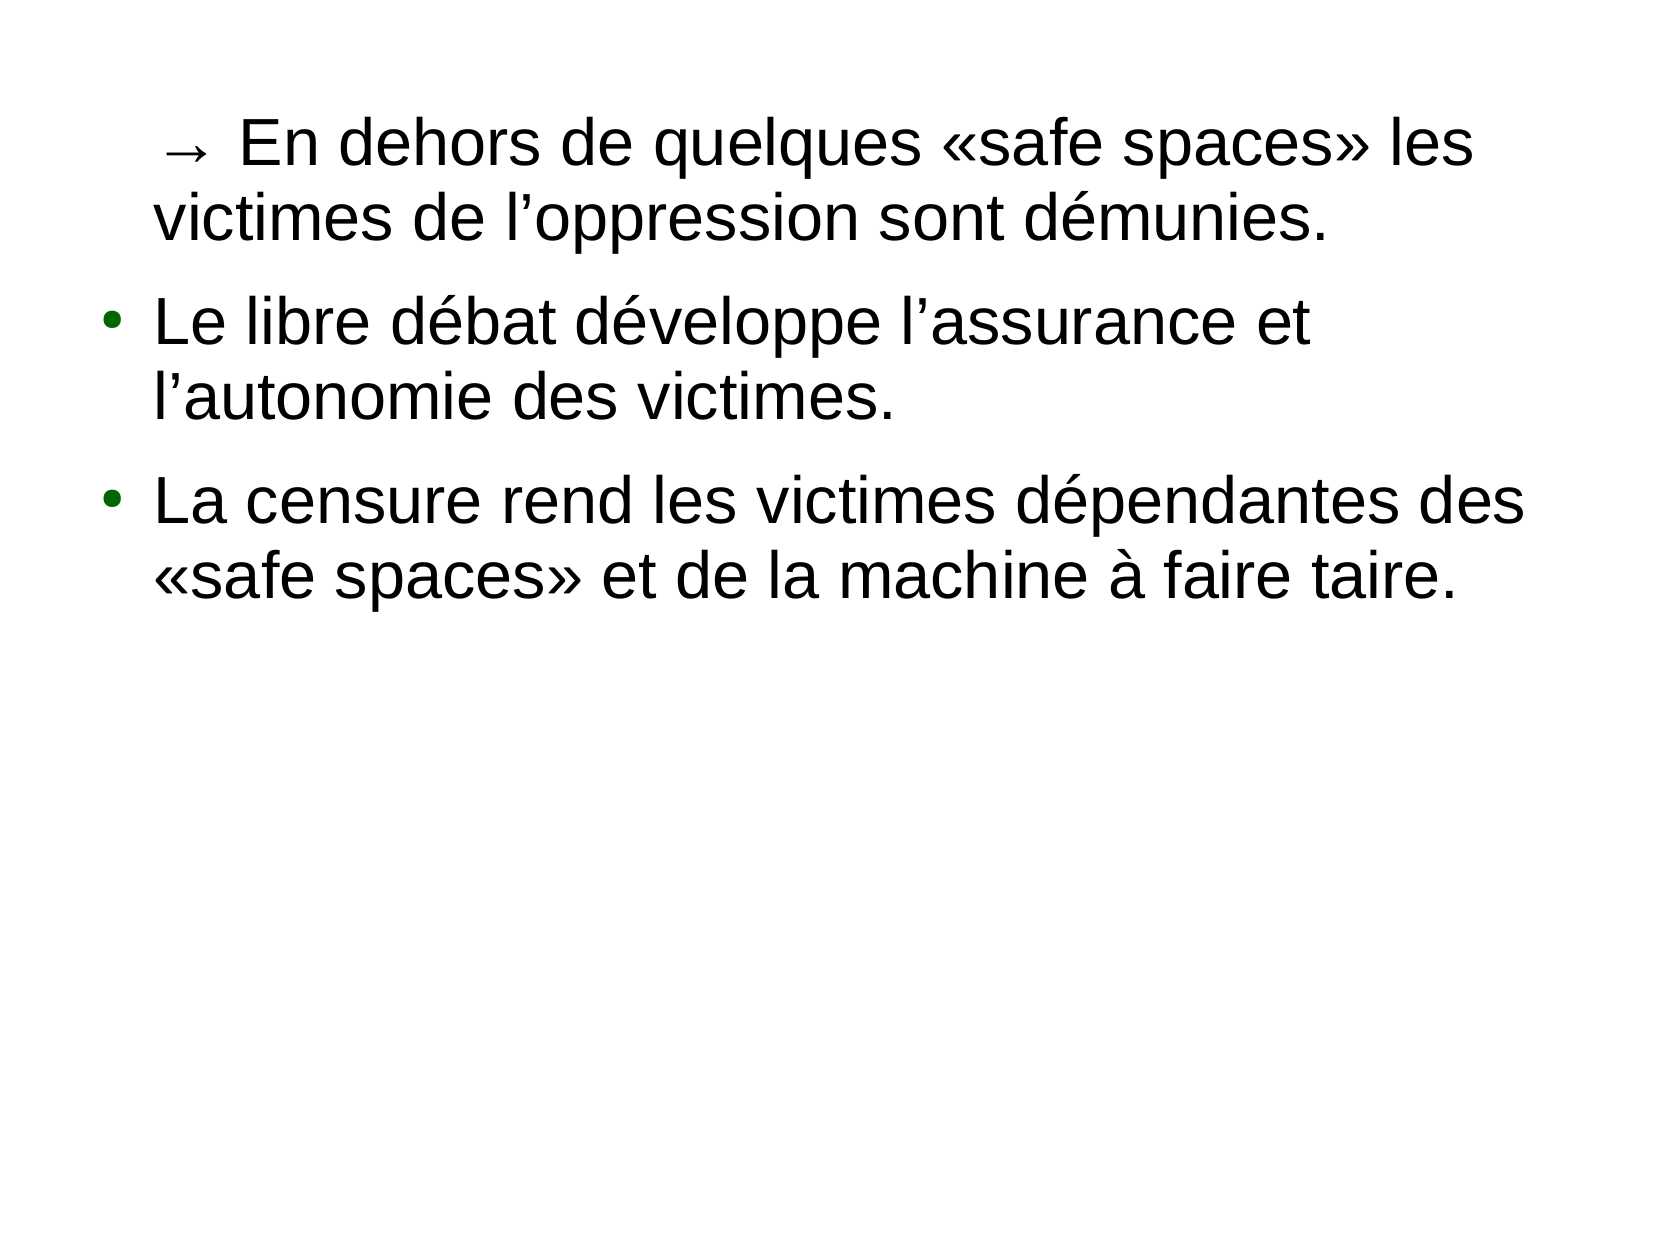

# → En dehors de quelques «safe spaces» les victimes de l’oppression sont démunies.
Le libre débat développe l’assurance et l’autonomie des victimes.
La censure rend les victimes dépendantes des «safe spaces» et de la machine à faire taire.